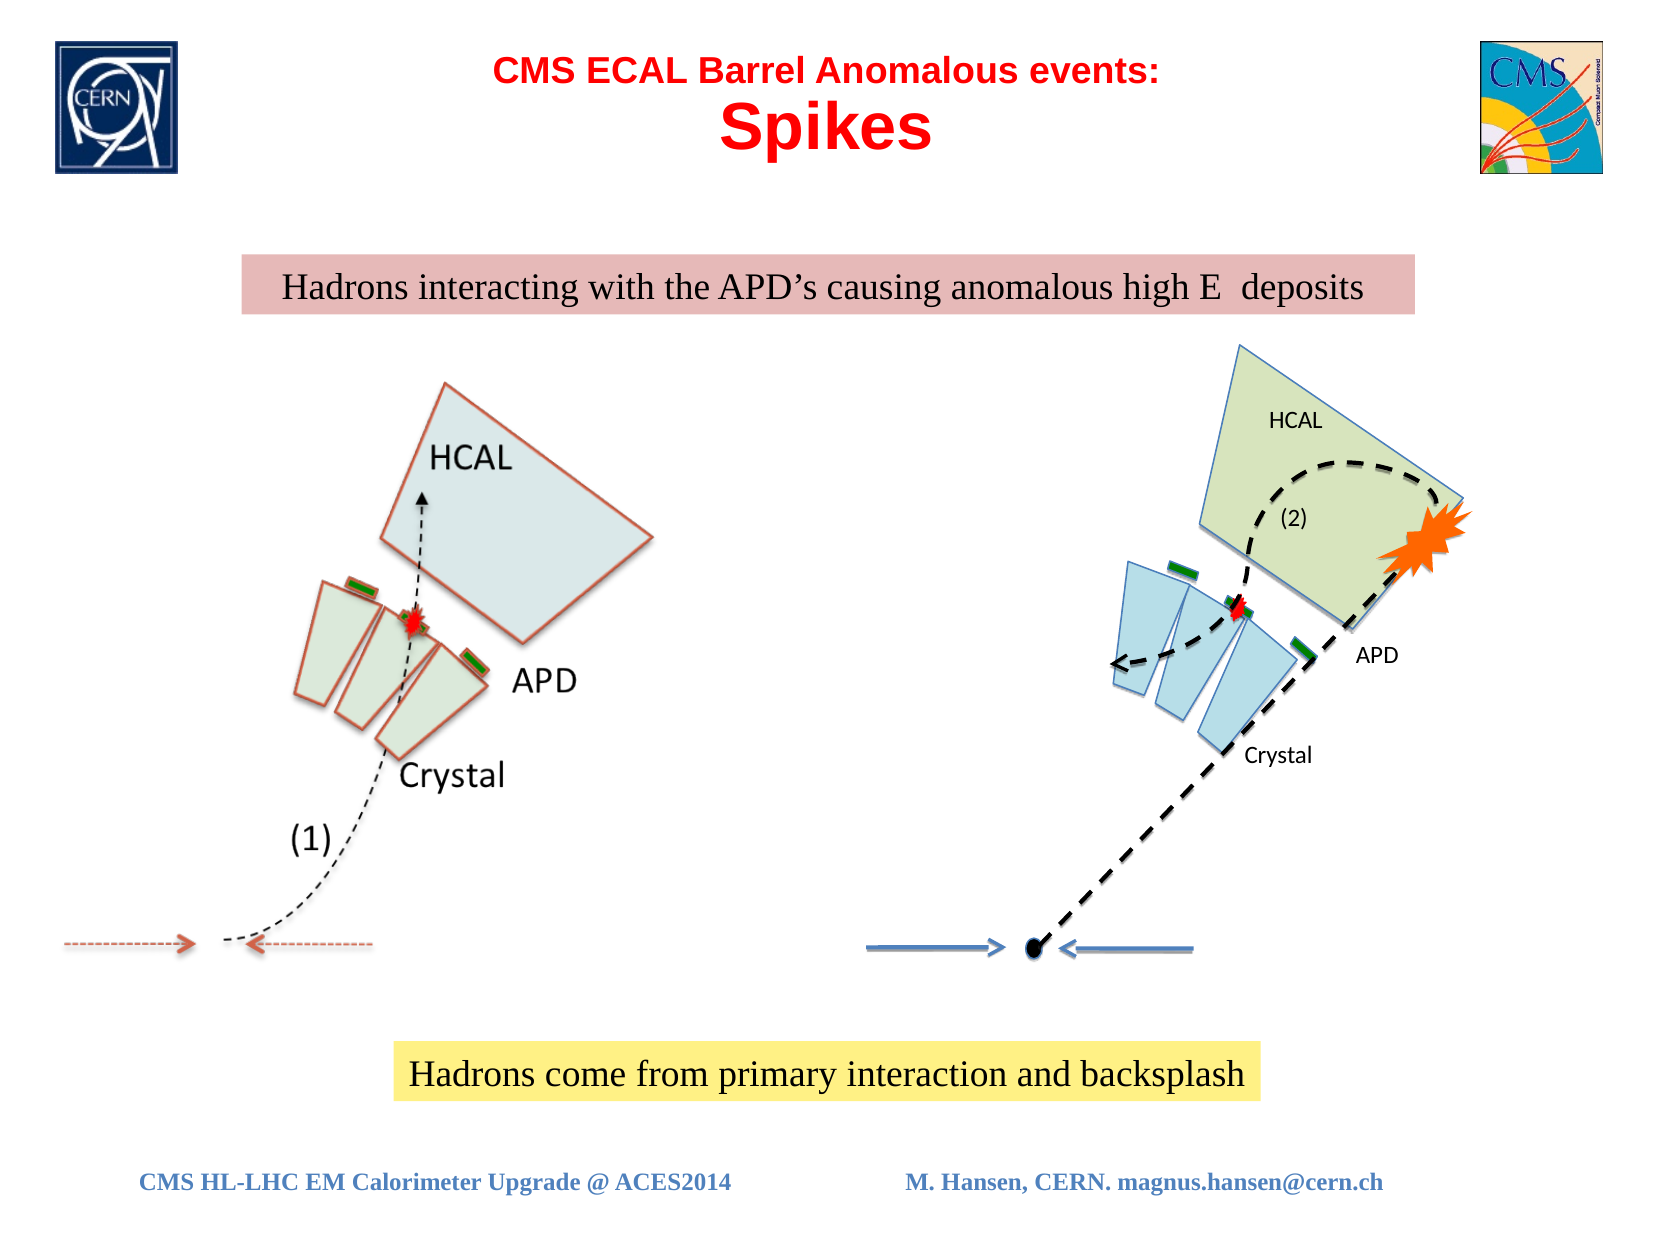

# CMS ECAL Barrel Anomalous events: Spikes
Hadrons interacting with the APD’s causing anomalous high E deposits
HCAL
(2)
APD
Crystal
Hadrons come from primary interaction and backsplash
CMS HL-LHC EM Calorimeter Upgrade @ ACES2014
M. Hansen, CERN. magnus.hansen@cern.ch